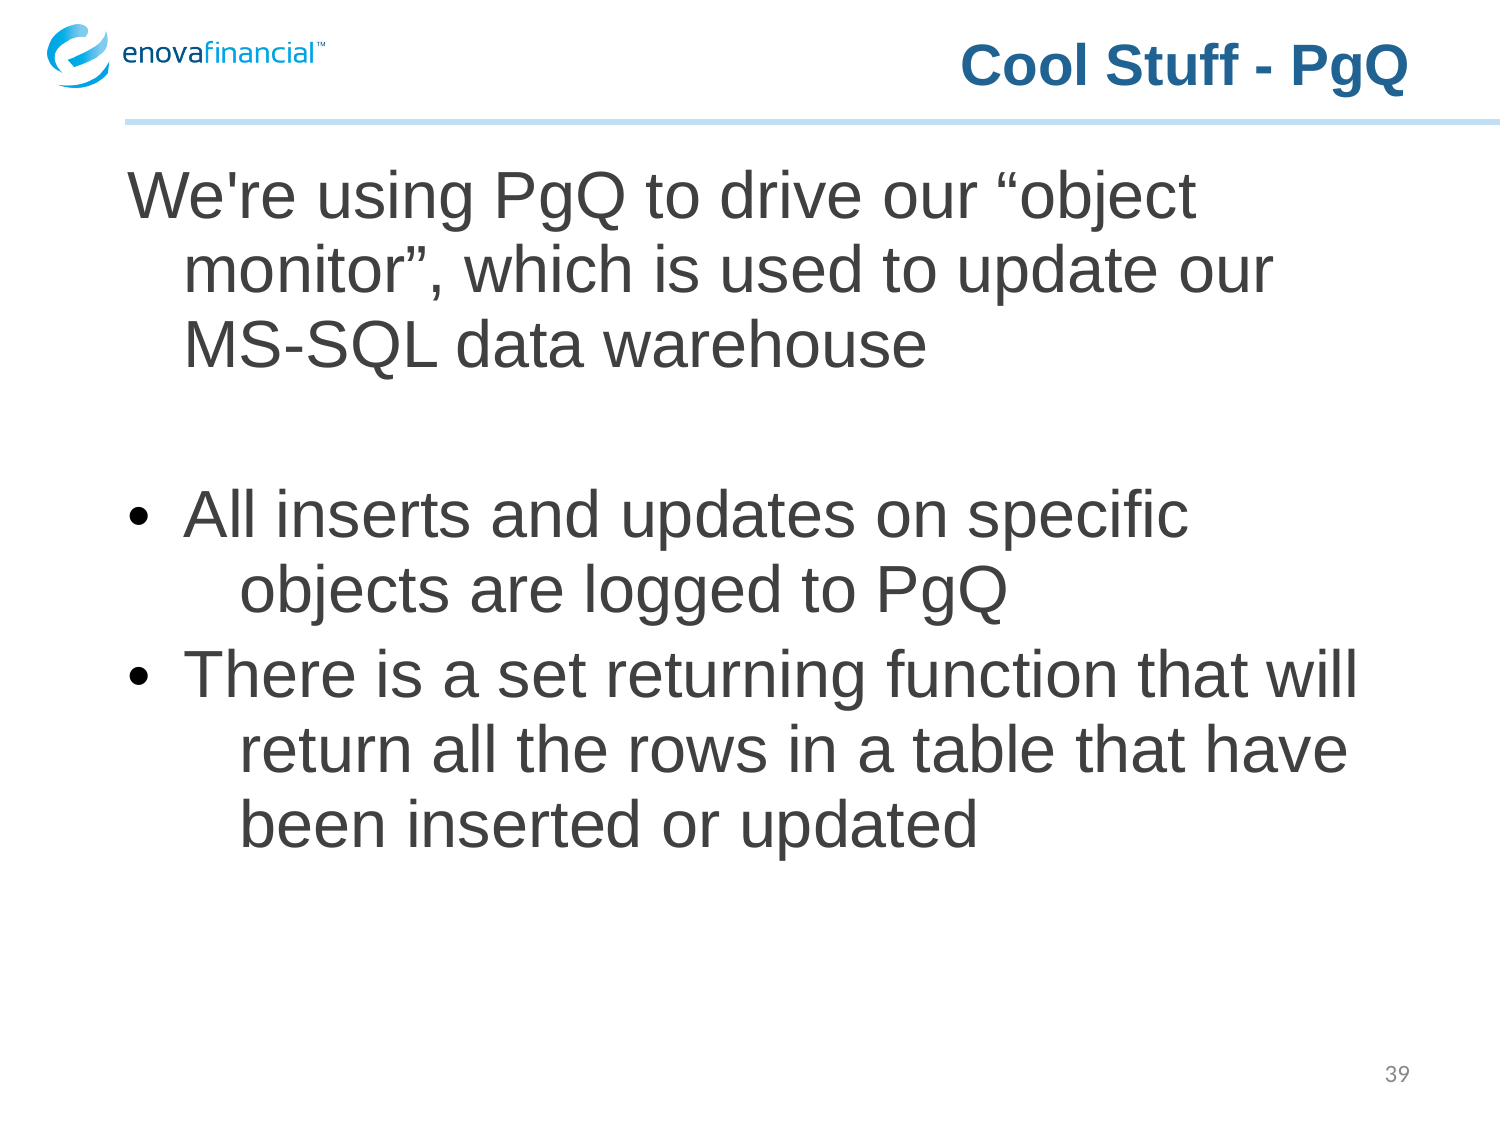

Cool Stuff - PgQ
# We're using PgQ to drive our “object monitor”, which is used to update our MS-SQL data warehouse
All inserts and updates on specific objects are logged to PgQ
There is a set returning function that will return all the rows in a table that have been inserted or updated